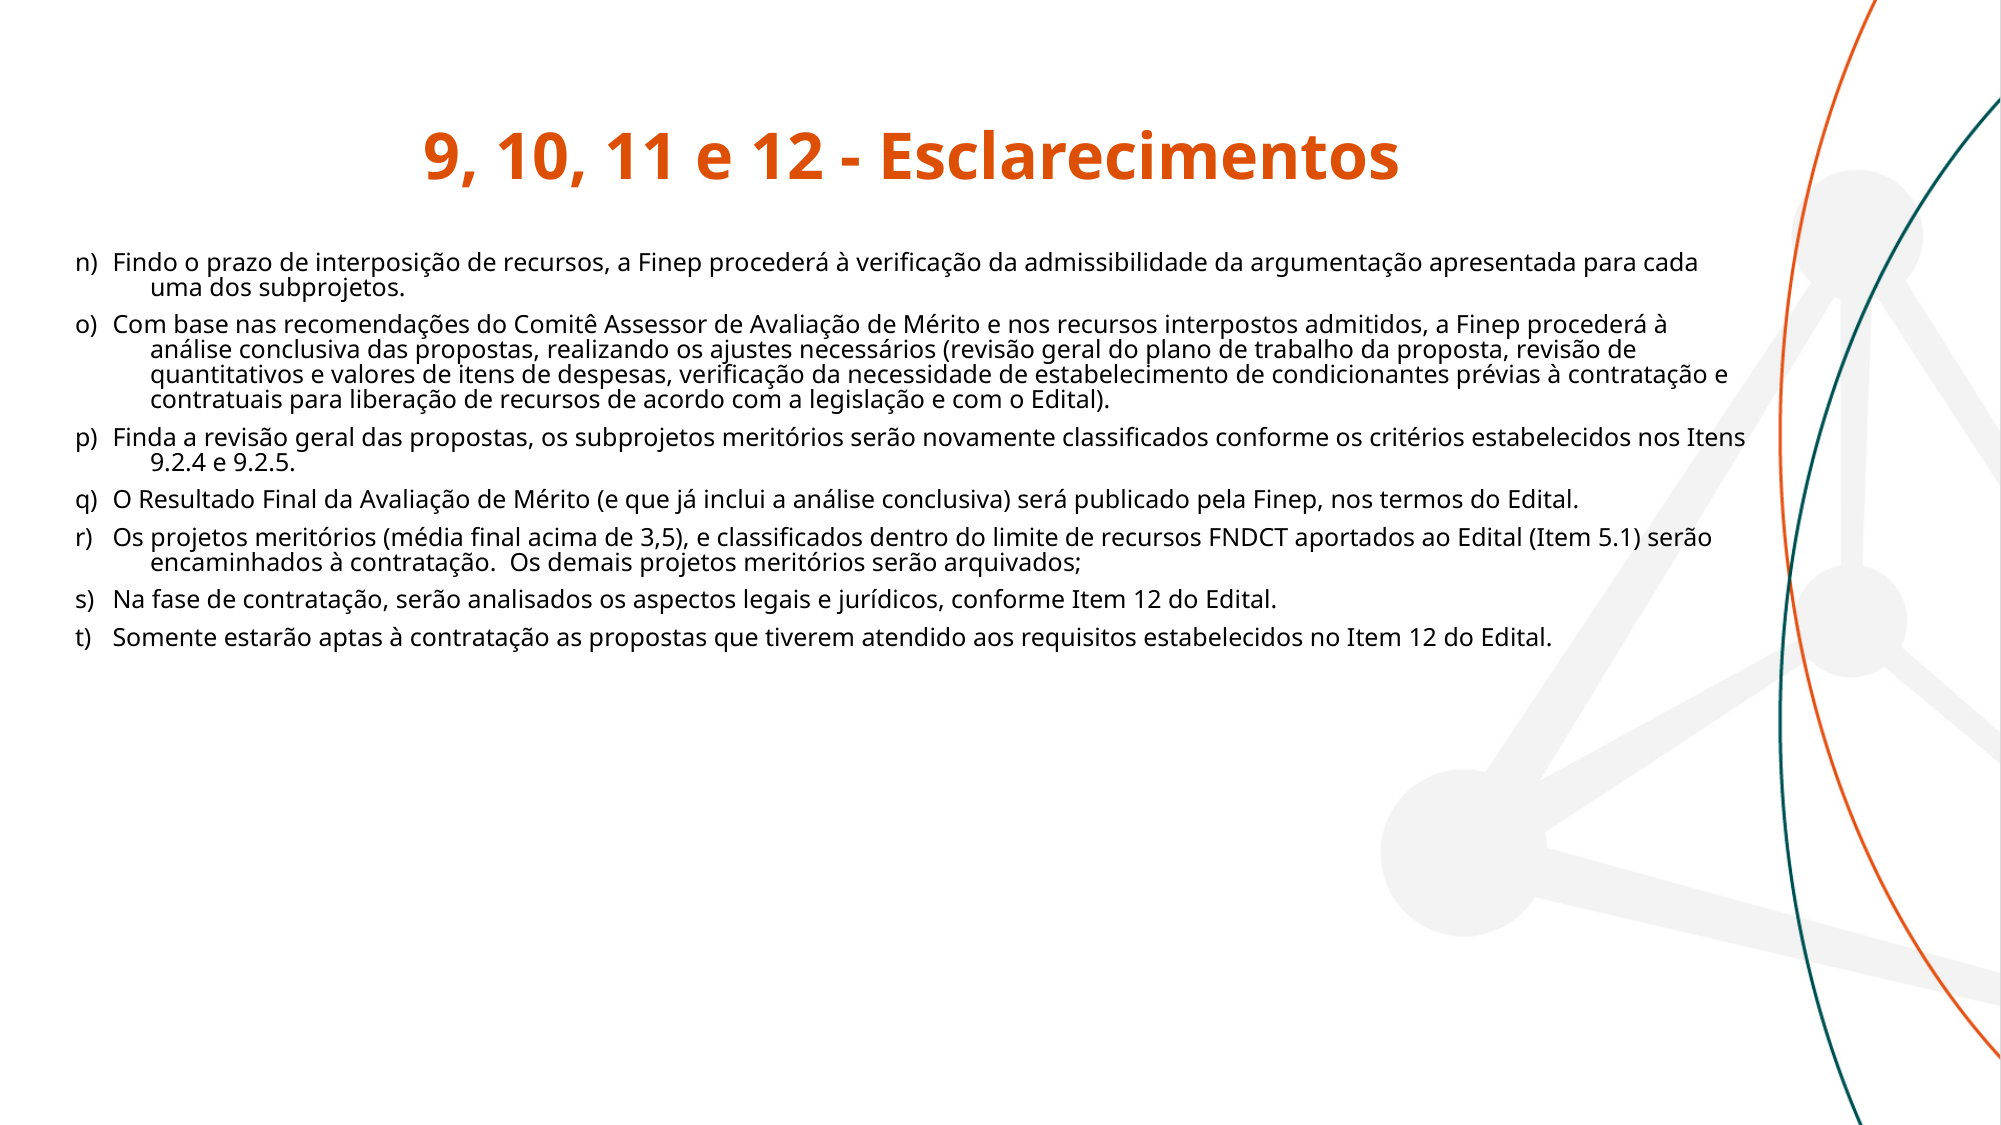

9, 10, 11 e 12 - Esclarecimentos
Findo o prazo de interposição de recursos, a Finep procederá à verificação da admissibilidade da argumentação apresentada para cada uma dos subprojetos.
Com base nas recomendações do Comitê Assessor de Avaliação de Mérito e nos recursos interpostos admitidos, a Finep procederá à análise conclusiva das propostas, realizando os ajustes necessários (revisão geral do plano de trabalho da proposta, revisão de quantitativos e valores de itens de despesas, verificação da necessidade de estabelecimento de condicionantes prévias à contratação e contratuais para liberação de recursos de acordo com a legislação e com o Edital).
Finda a revisão geral das propostas, os subprojetos meritórios serão novamente classificados conforme os critérios estabelecidos nos Itens 9.2.4 e 9.2.5.
O Resultado Final da Avaliação de Mérito (e que já inclui a análise conclusiva) será publicado pela Finep, nos termos do Edital.
Os projetos meritórios (média final acima de 3,5), e classificados dentro do limite de recursos FNDCT aportados ao Edital (Item 5.1) serão encaminhados à contratação. Os demais projetos meritórios serão arquivados;
Na fase de contratação, serão analisados os aspectos legais e jurídicos, conforme Item 12 do Edital.
Somente estarão aptas à contratação as propostas que tiverem atendido aos requisitos estabelecidos no Item 12 do Edital.